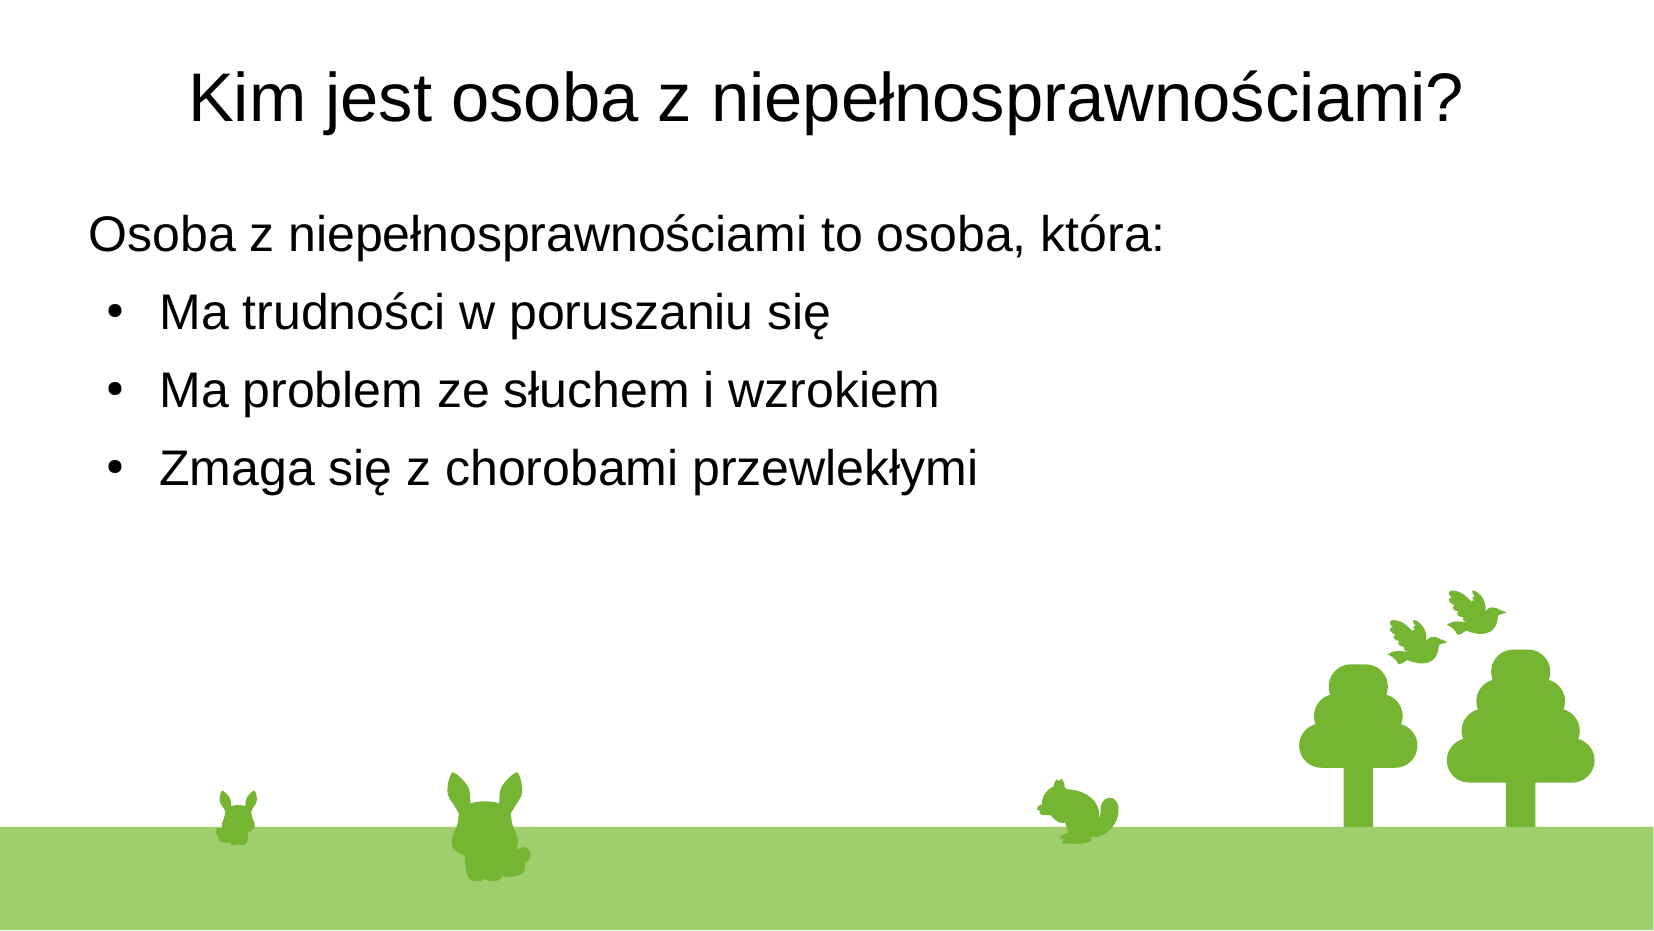

# Kim jest osoba z niepełnosprawnościami?
Osoba z niepełnosprawnościami to osoba, która:
Ma trudności w poruszaniu się
Ma problem ze słuchem i wzrokiem
Zmaga się z chorobami przewlekłymi